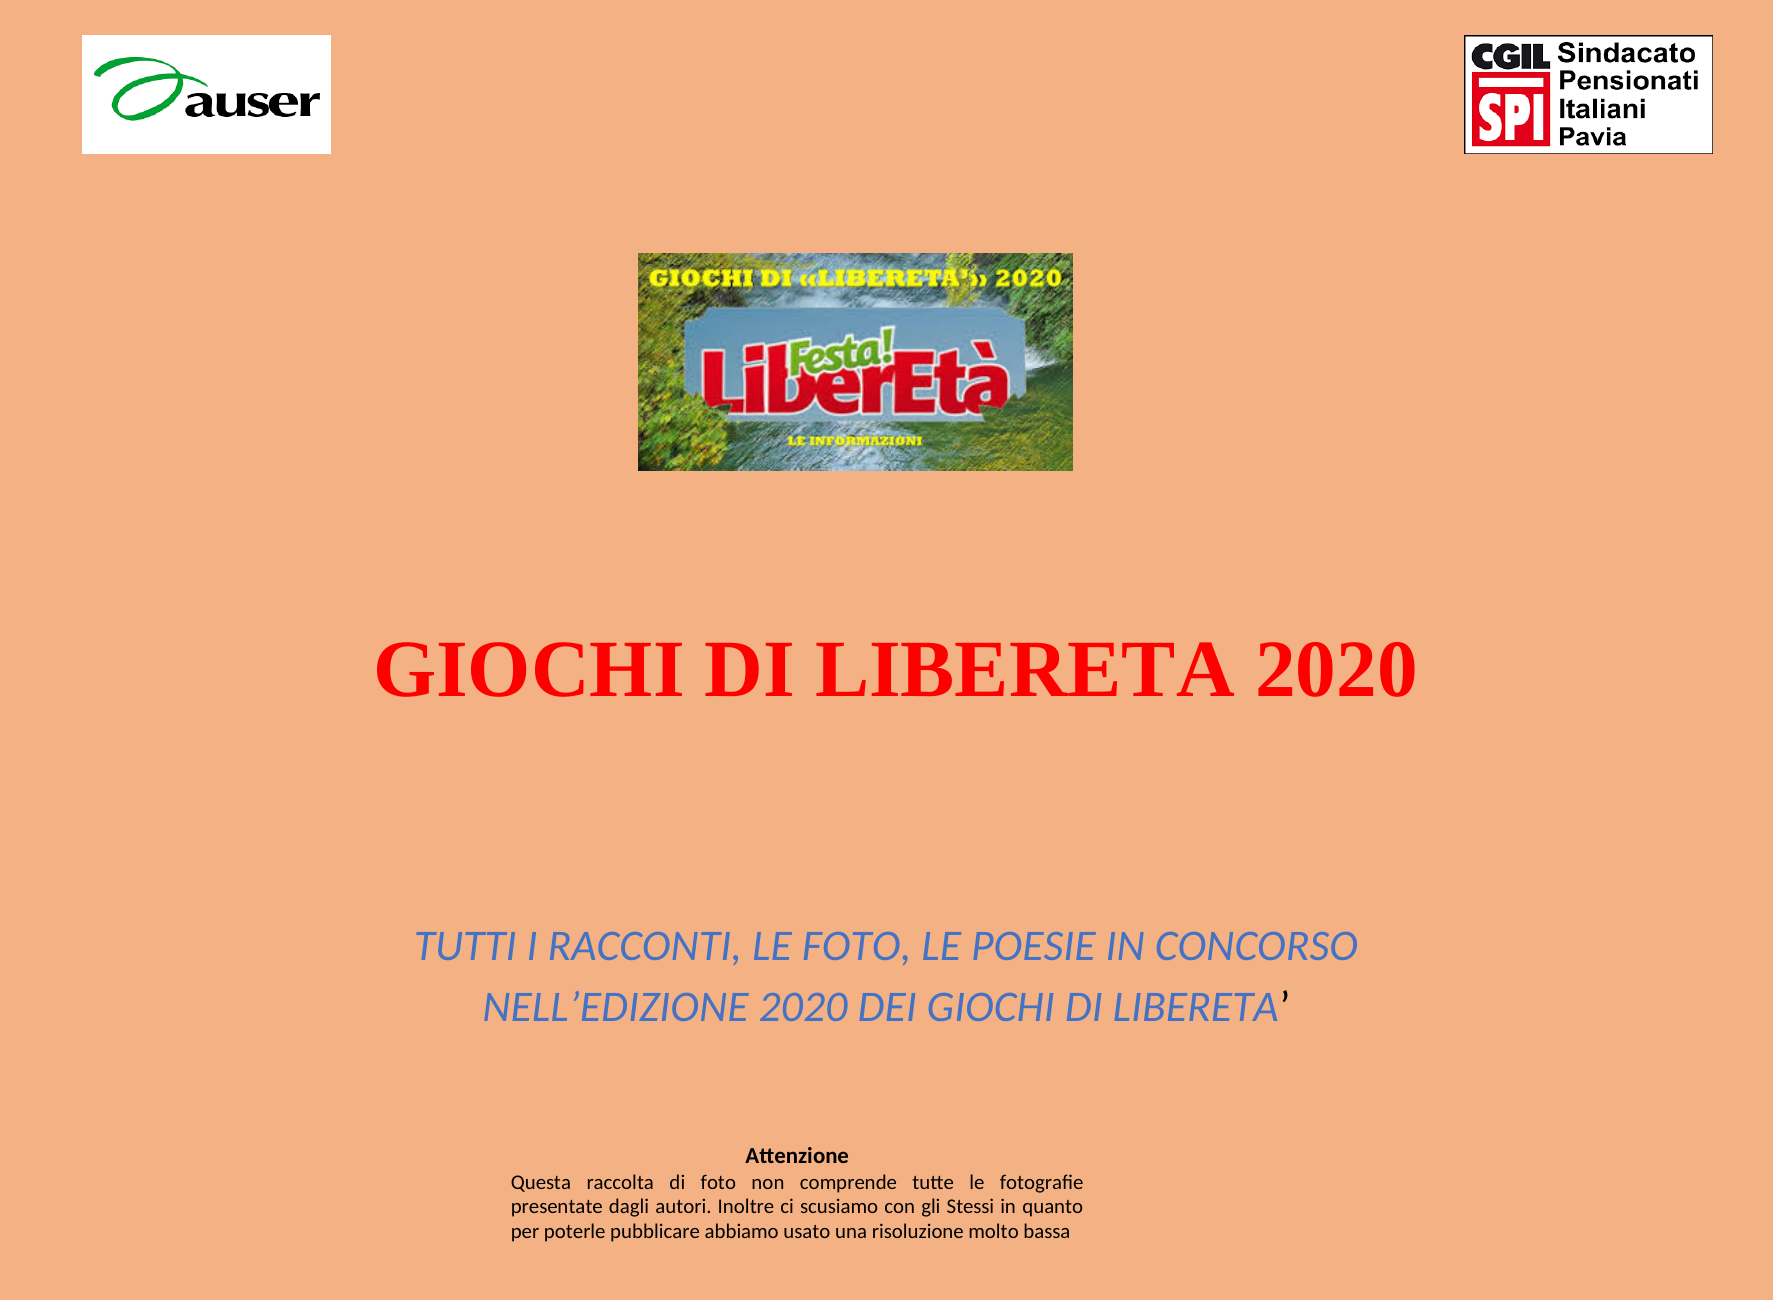

GIOCHI DI LIBERETA 2020
# TUTTI I RACCONTI, LE FOTO, LE POESIE IN CONCORSO
NELL’EDIZIONE 2020 DEI GIOCHI DI LIBERETA’
Attenzione
Questa raccolta di foto non comprende tutte le fotografie presentate dagli autori. Inoltre ci scusiamo con gli Stessi in quanto per poterle pubblicare abbiamo usato una risoluzione molto bassa